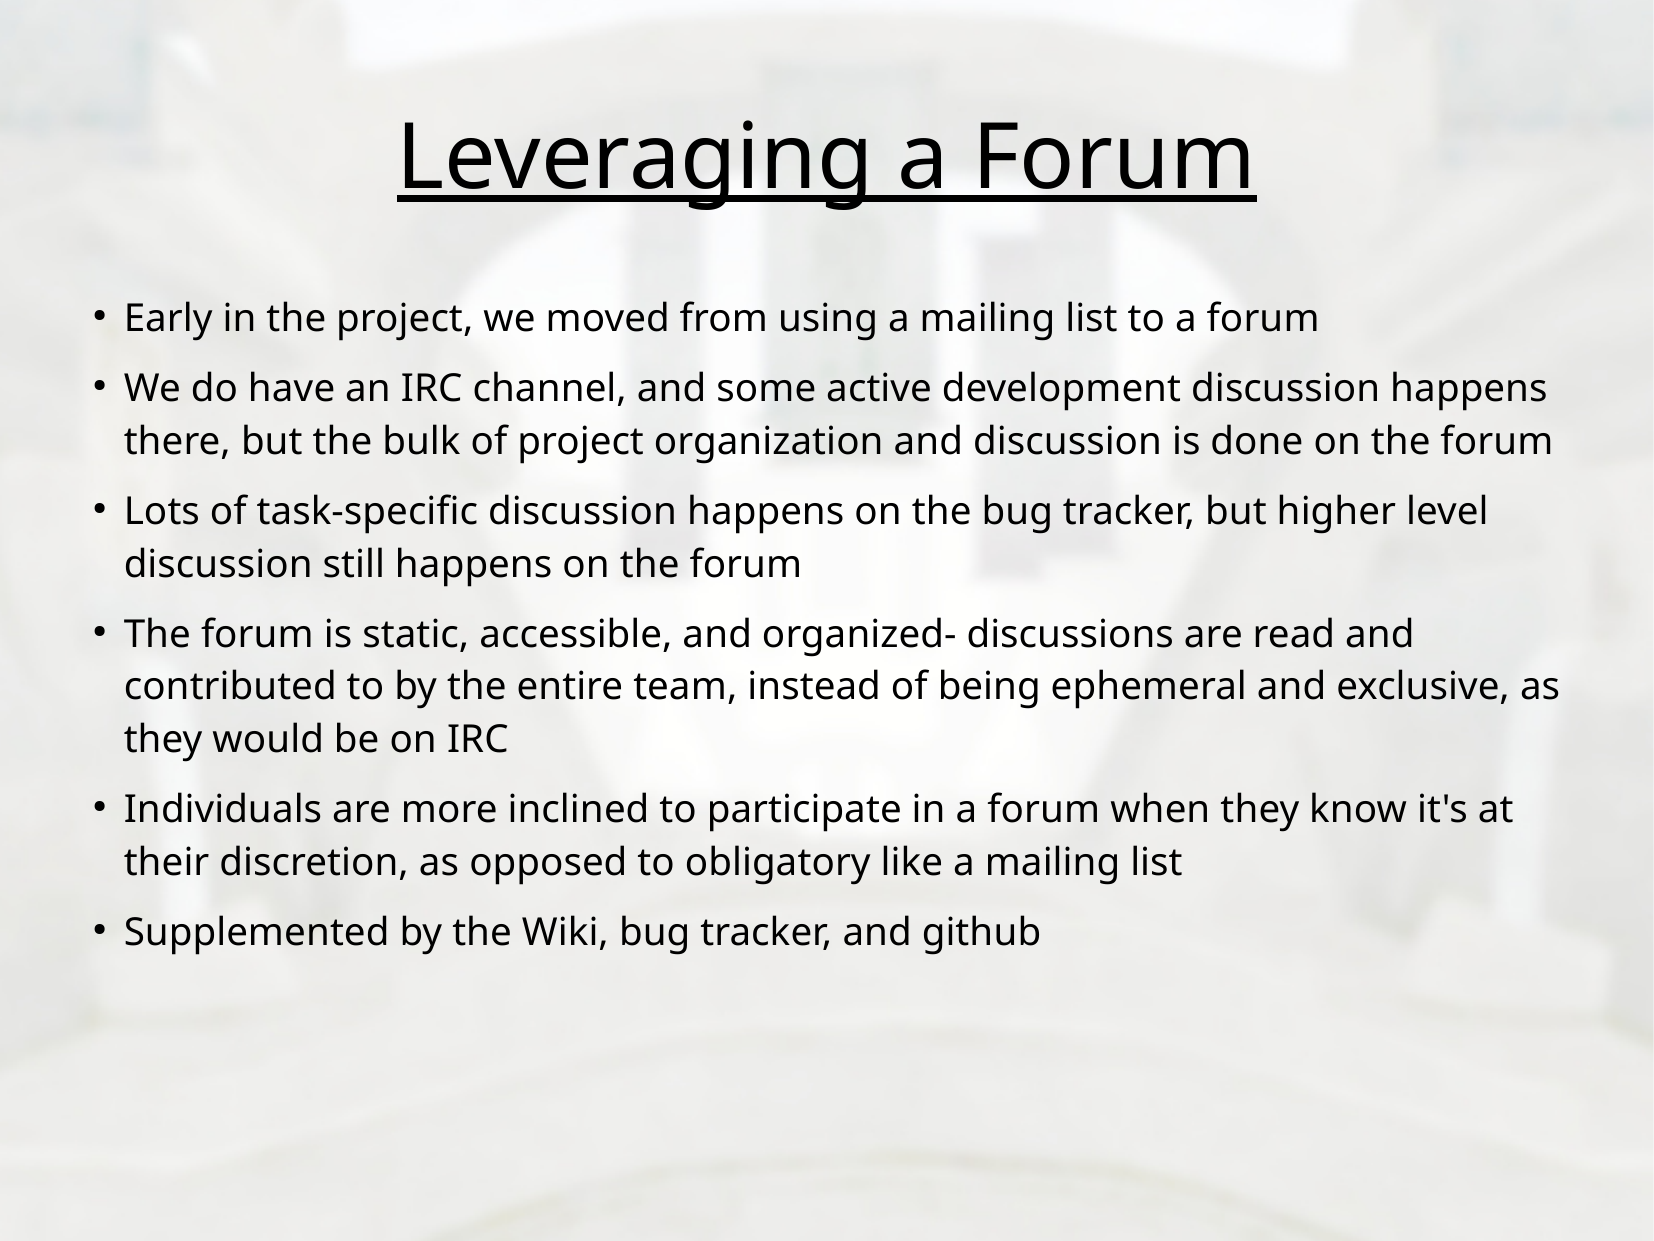

# Leveraging a Forum
Early in the project, we moved from using a mailing list to a forum
We do have an IRC channel, and some active development discussion happens there, but the bulk of project organization and discussion is done on the forum
Lots of task-specific discussion happens on the bug tracker, but higher level discussion still happens on the forum
The forum is static, accessible, and organized- discussions are read and contributed to by the entire team, instead of being ephemeral and exclusive, as they would be on IRC
Individuals are more inclined to participate in a forum when they know it's at their discretion, as opposed to obligatory like a mailing list
Supplemented by the Wiki, bug tracker, and github